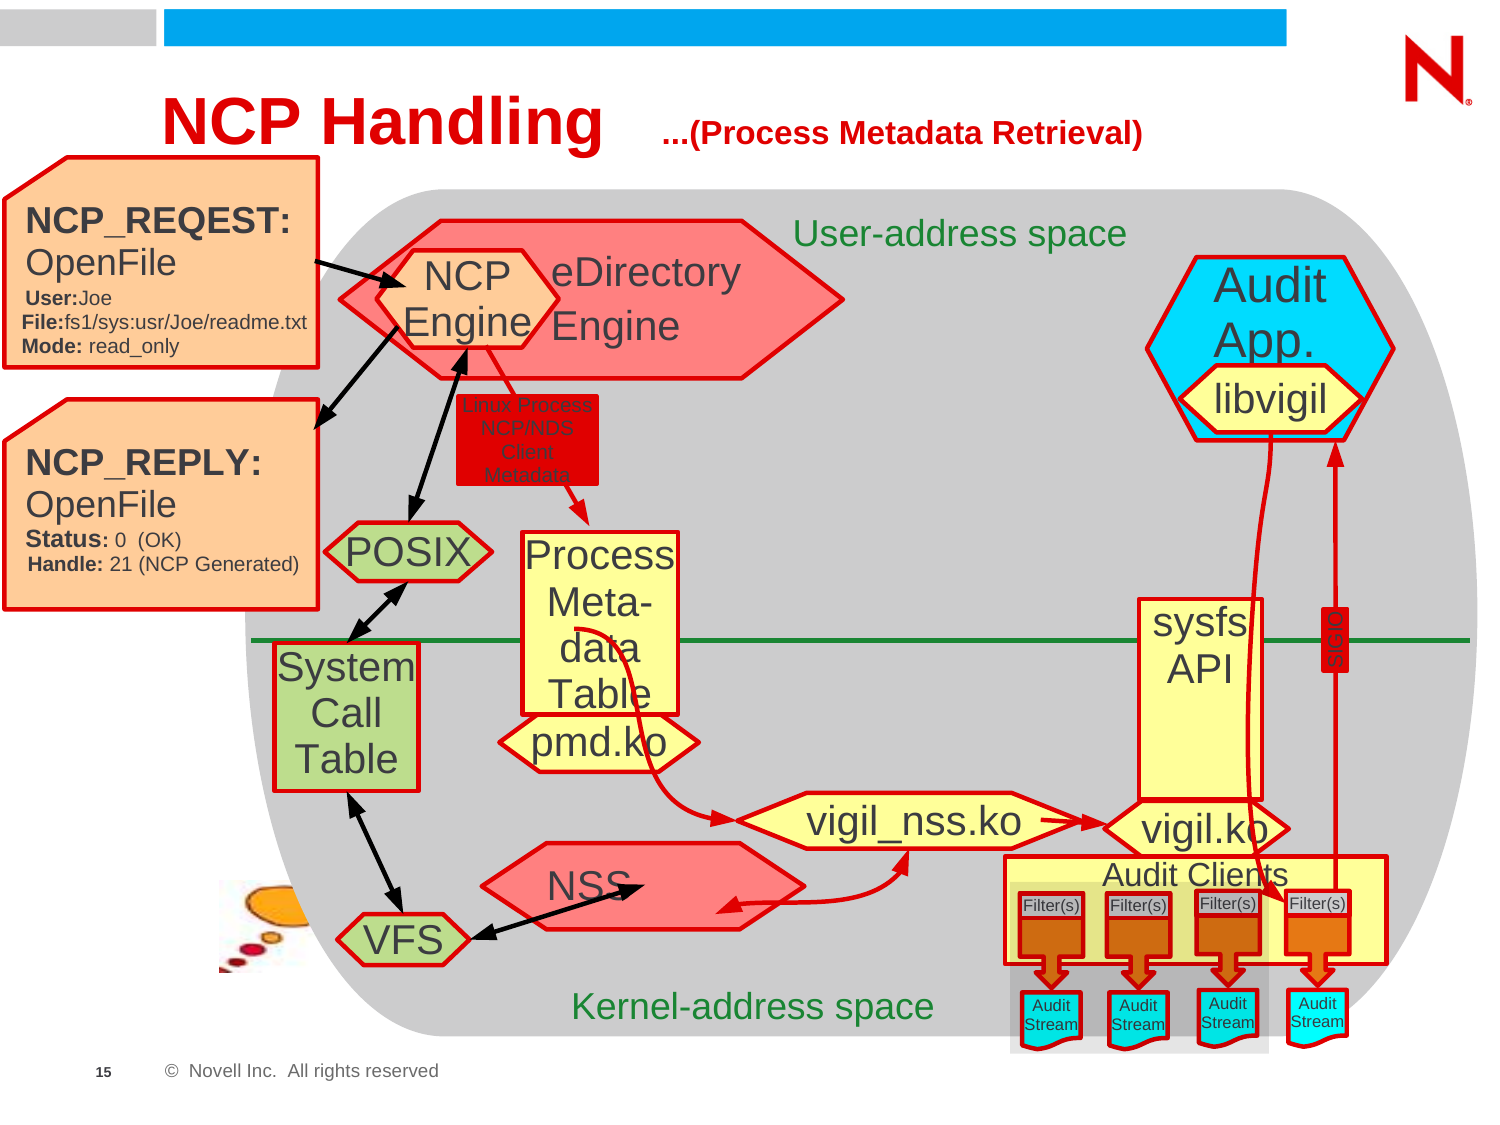

# NCP Handling ...(Process Metadata Retrieval)
 NCP_REQEST:
 OpenFile
 User:Joe
 File:fs1/sys:usr/Joe/readme.txt
 Mode: read_only
User-address space
eDirectory
Engine
NCP
Engine
Audit
App.
libvigil
Linux Process
NCP/NDS
Client
Metadata
 NCP_REPLY:
 OpenFile
 Status: 0 (OK)
 Handle: 21 (NCP Generated)
POSIX
Process
Meta-
data
Table
sysfs
API
SIGIO
System
Call
Table
pmd.ko
vigil_nss.ko
vigil.ko
NSS
Audit Clients
Filter(s)
Filter(s)
Filter(s)
Filter(s)
VFS
Kernel-address space
Audit
Stream
Audit
Stream
Audit
Stream
Audit
Stream